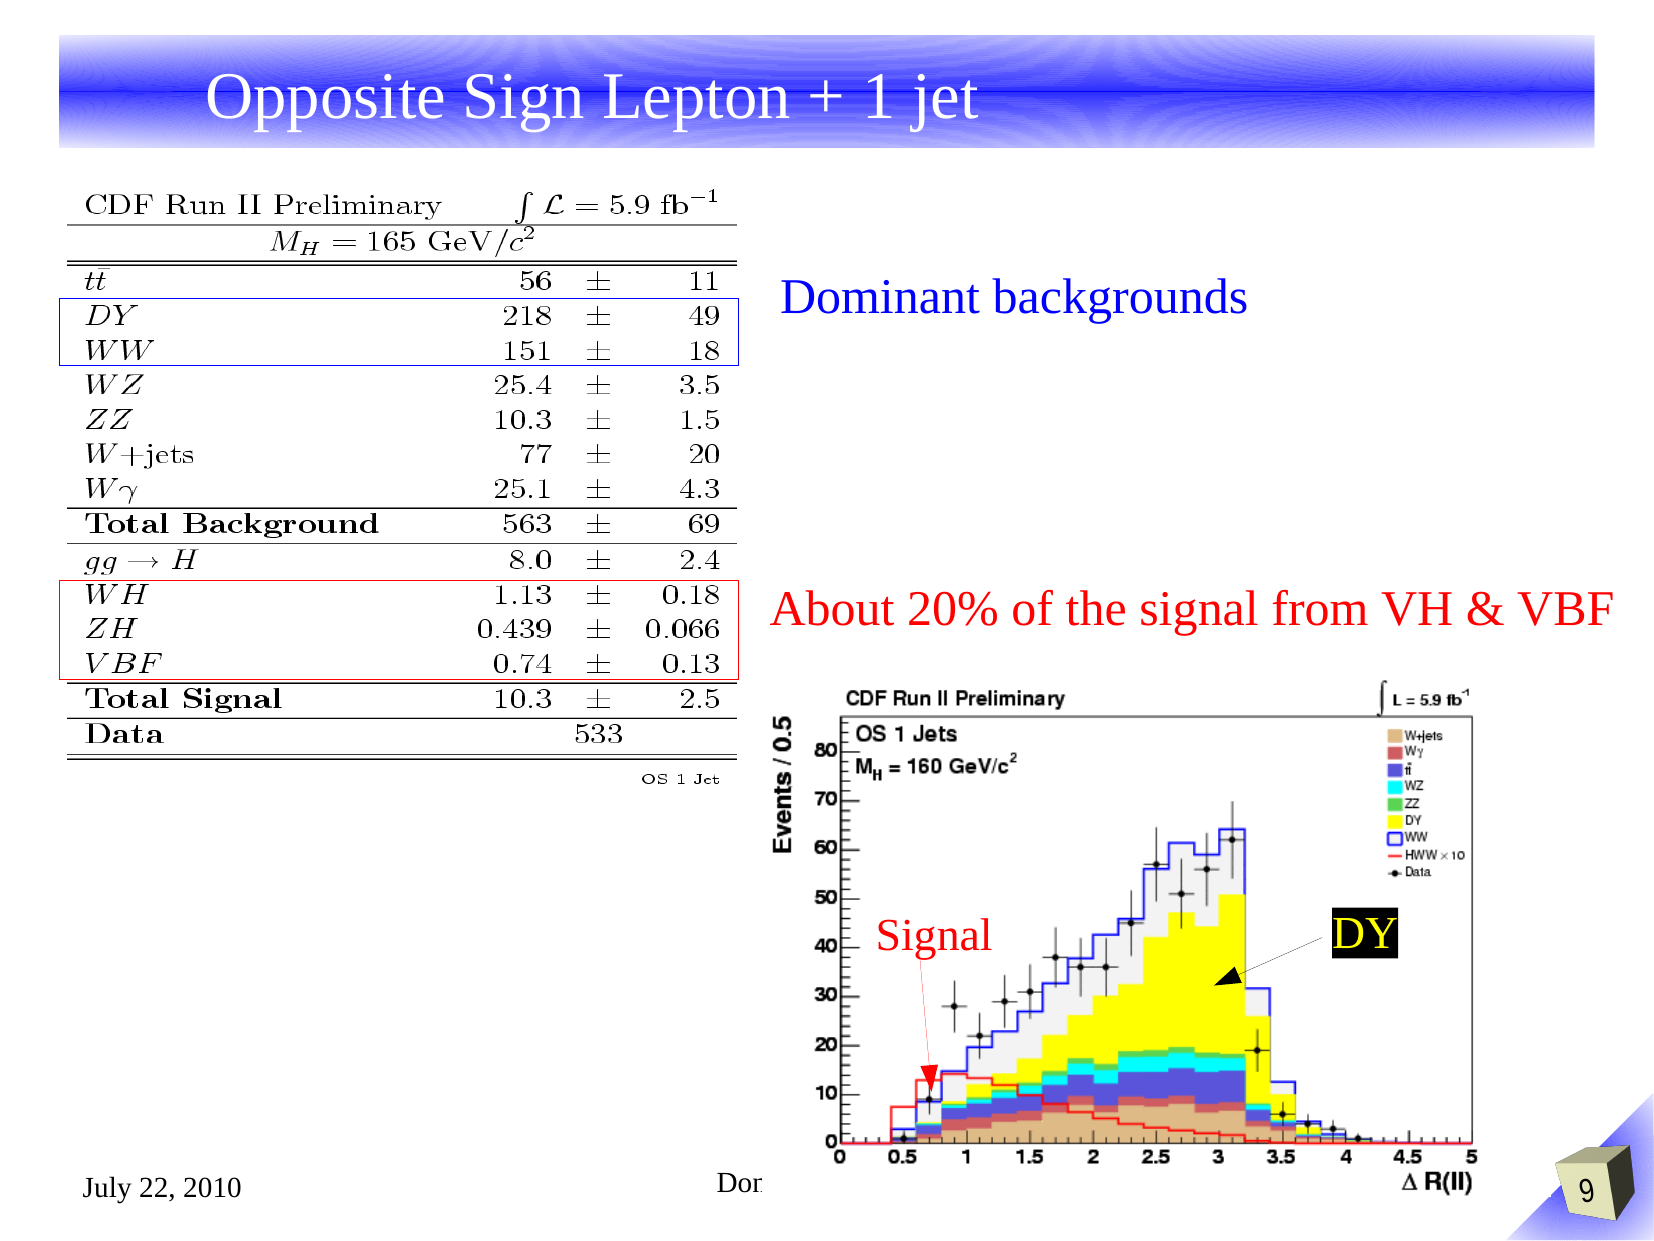

Opposite Sign Lepton + 1 jet
Dominant backgrounds
About 20% of the signal from VH & VBF
DY
Signal
Donatella Lucchesi
July 22, 2010